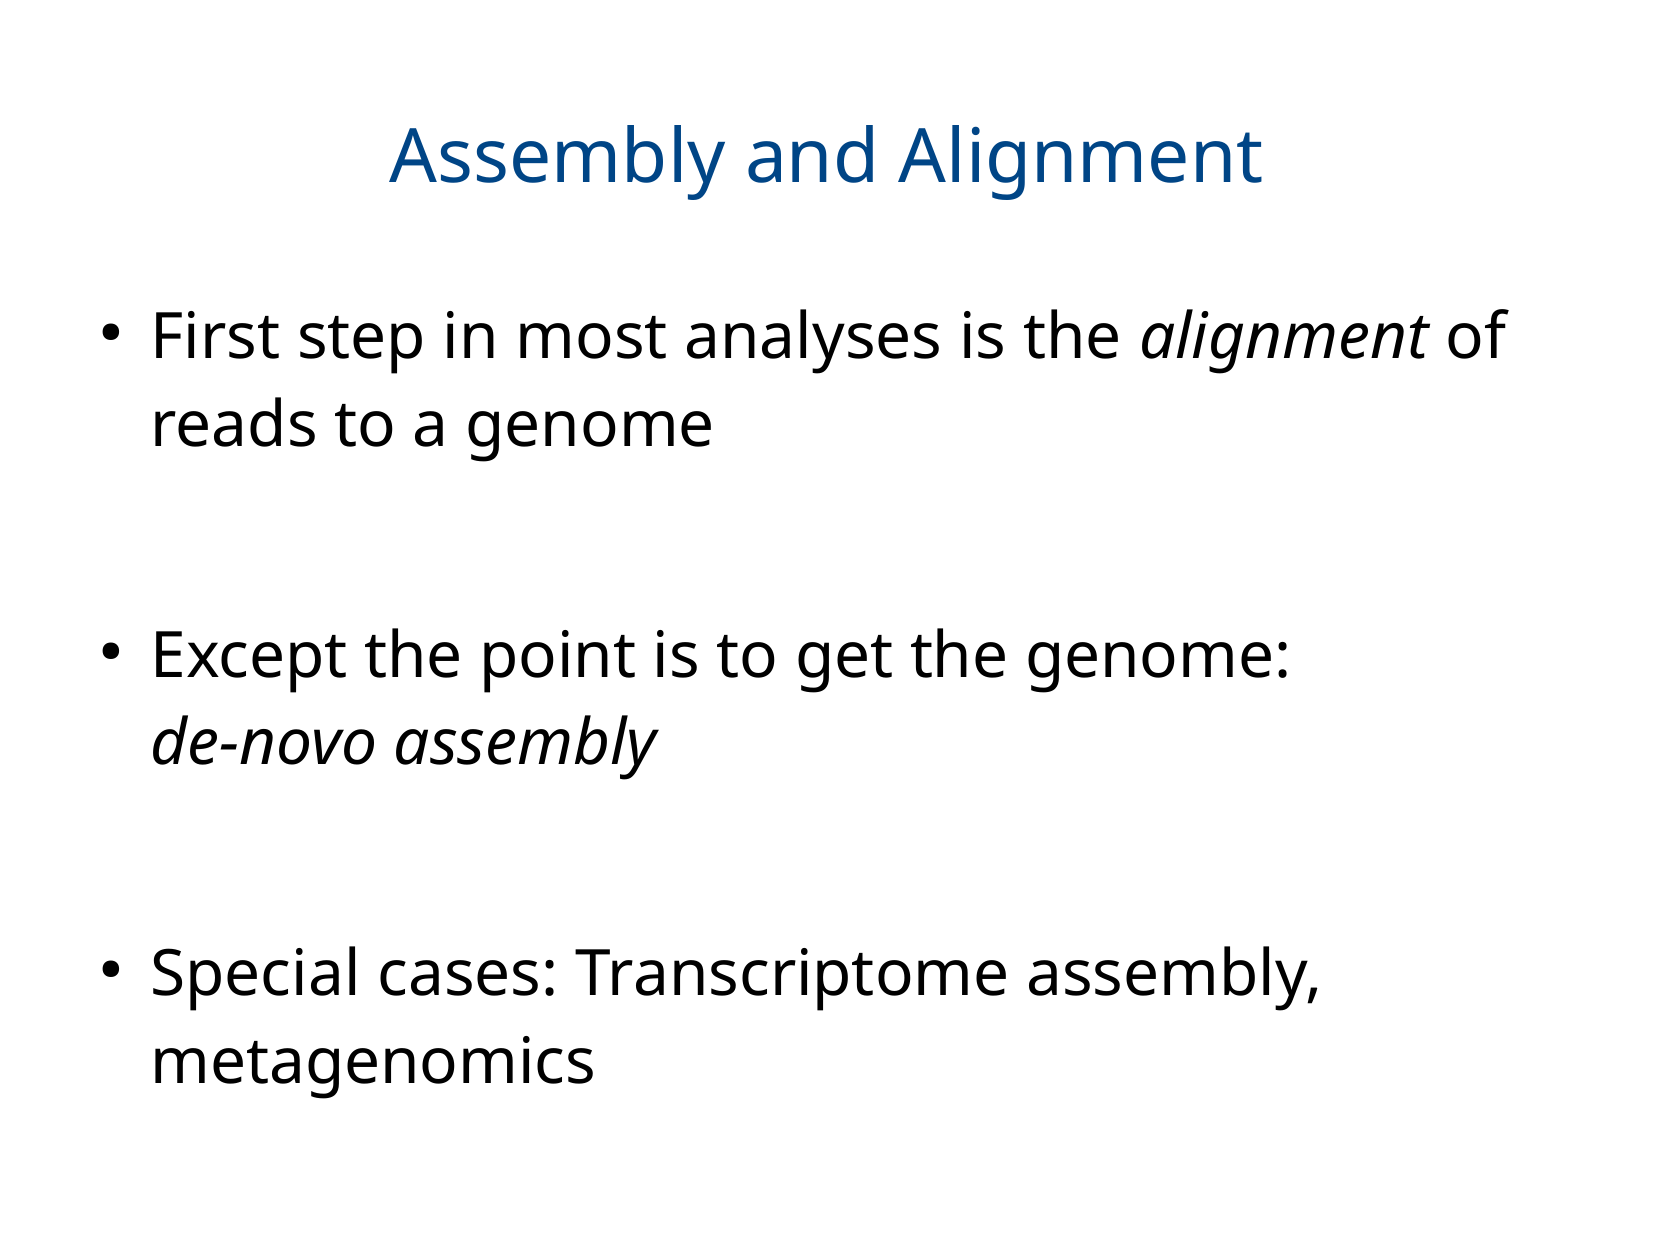

# Assembly and Alignment
First step in most analyses is the alignment of reads to a genome
Except the point is to get the genome:
de-novo assembly
Special cases: Transcriptome assembly, metagenomics